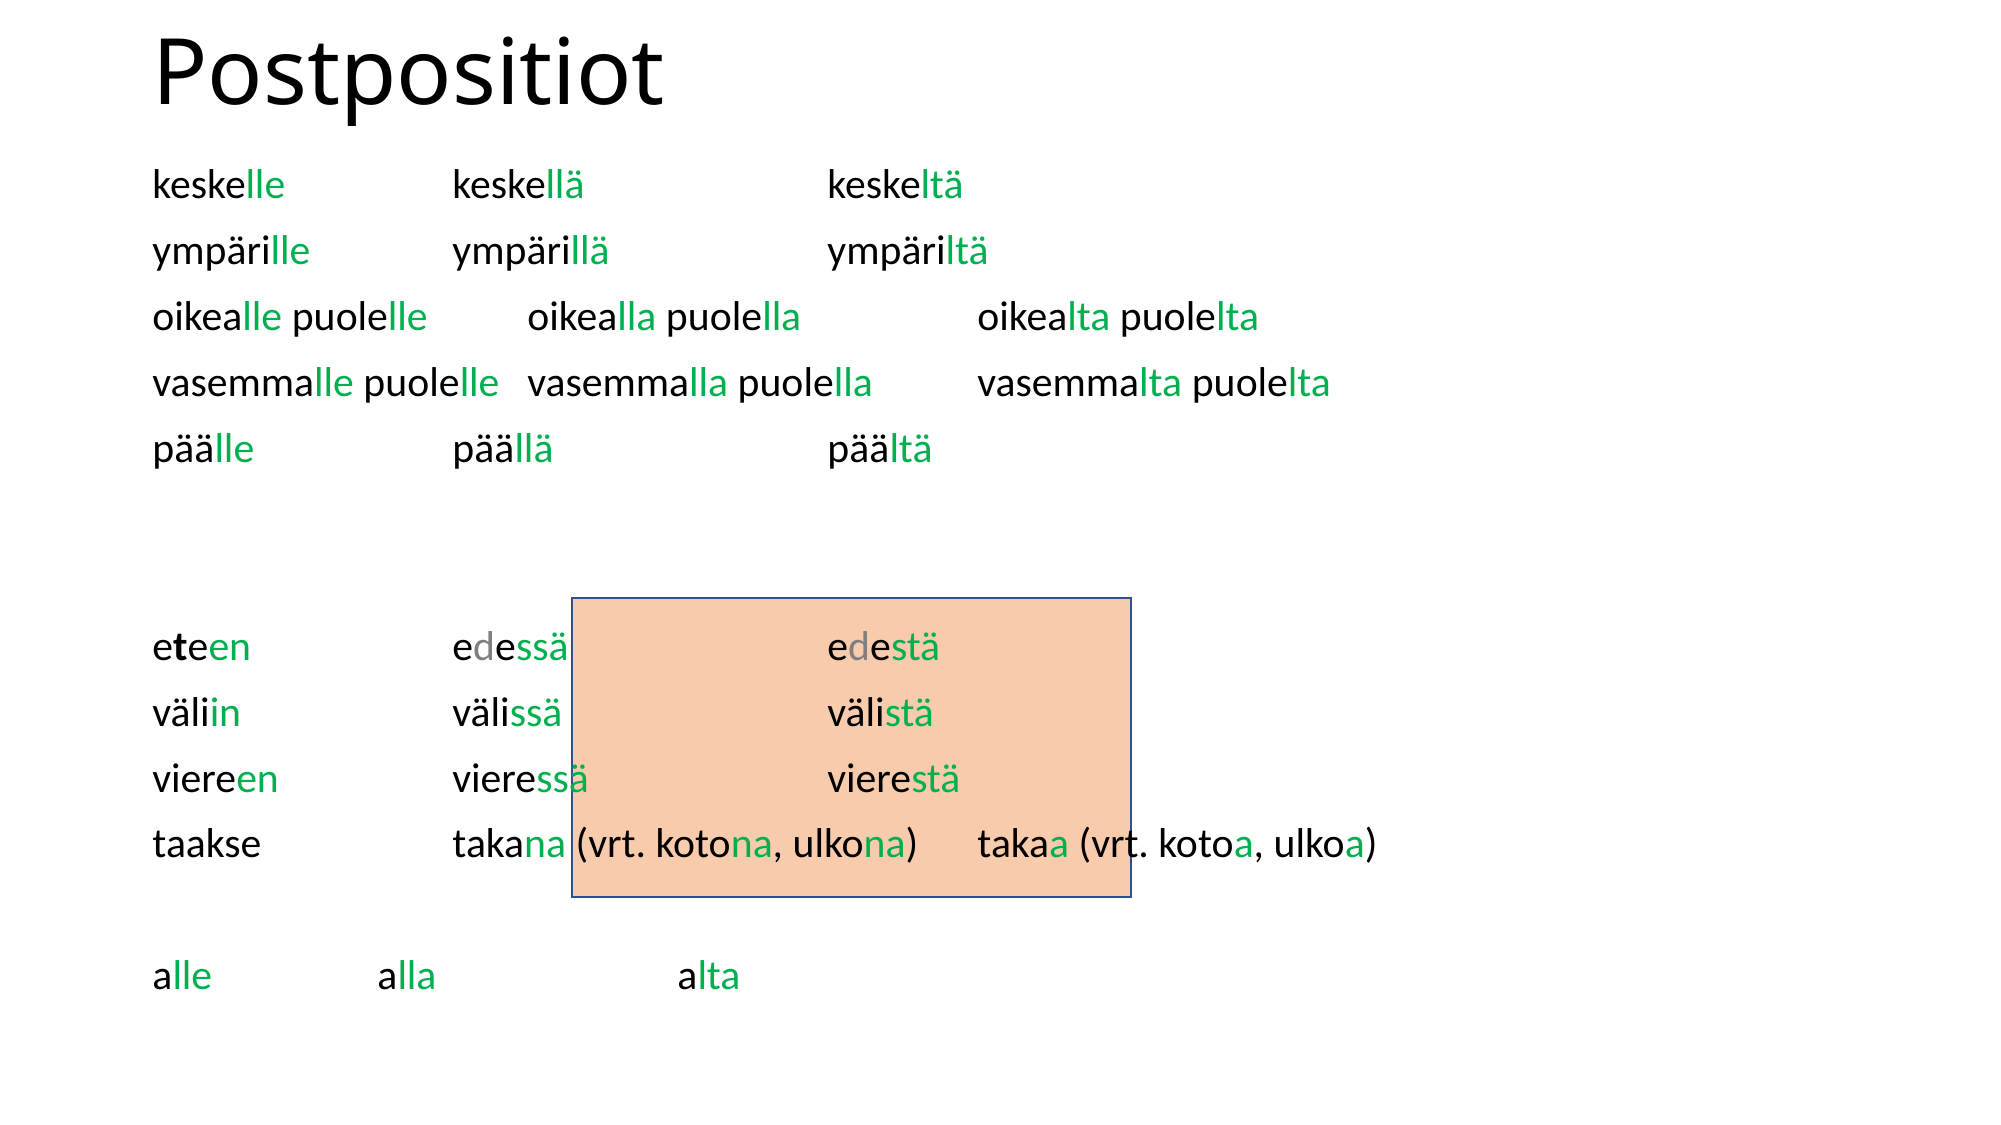

# Postpositiot
keskelle			keskellä				keskeltä
ympärille		ympärillä			ympäriltä
oikealle puolelle		oikealla puolella			oikealta puolelta
vasemmalle puolelle	vasemmalla puolella		vasemmalta puolelta
päälle			päällä				päältä
eteen			edessä				edestä
väliin			välissä				välistä
viereen			vieressä				vierestä
taakse			takana (vrt. kotona, ulkona)	takaa (vrt. kotoa, ulkoa)
alle			alla				alta